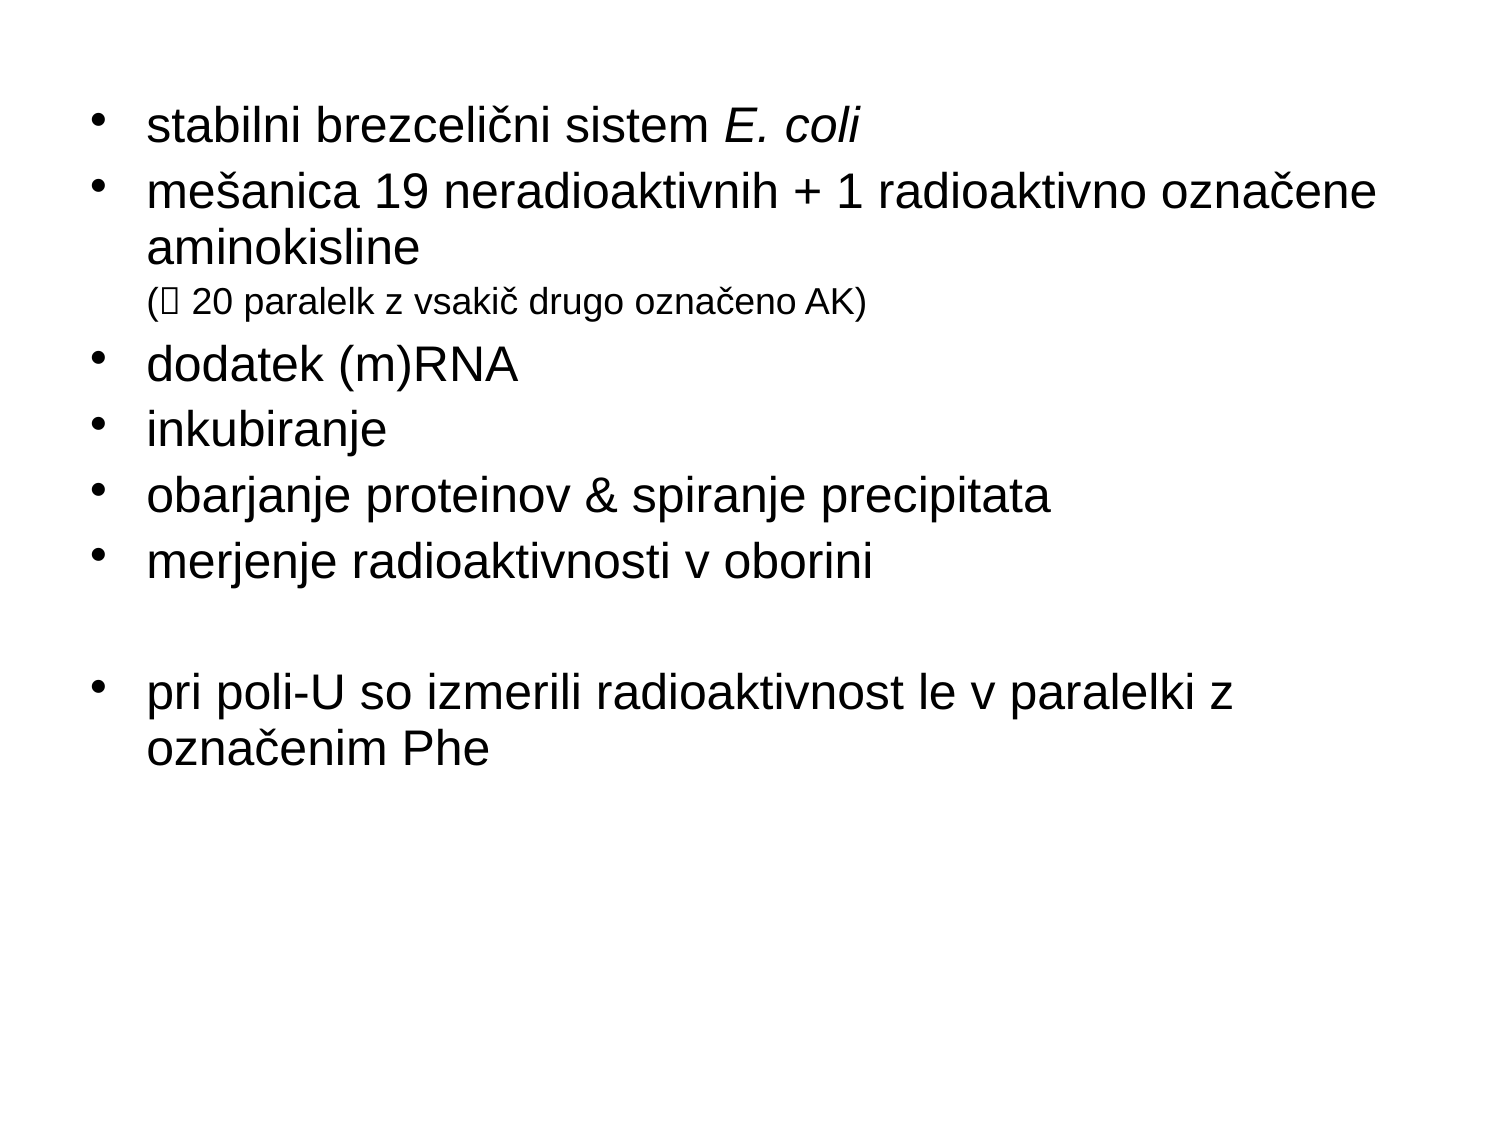

# stabilni brezcelični sistem E. coli
mešanica 19 neradioaktivnih + 1 radioaktivno označene aminokisline
( 20 paralelk z vsakič drugo označeno AK)
dodatek (m)RNA
inkubiranje
obarjanje proteinov & spiranje precipitata
merjenje radioaktivnosti v oborini
pri poli-U so izmerili radioaktivnost le v paralelki z označenim Phe